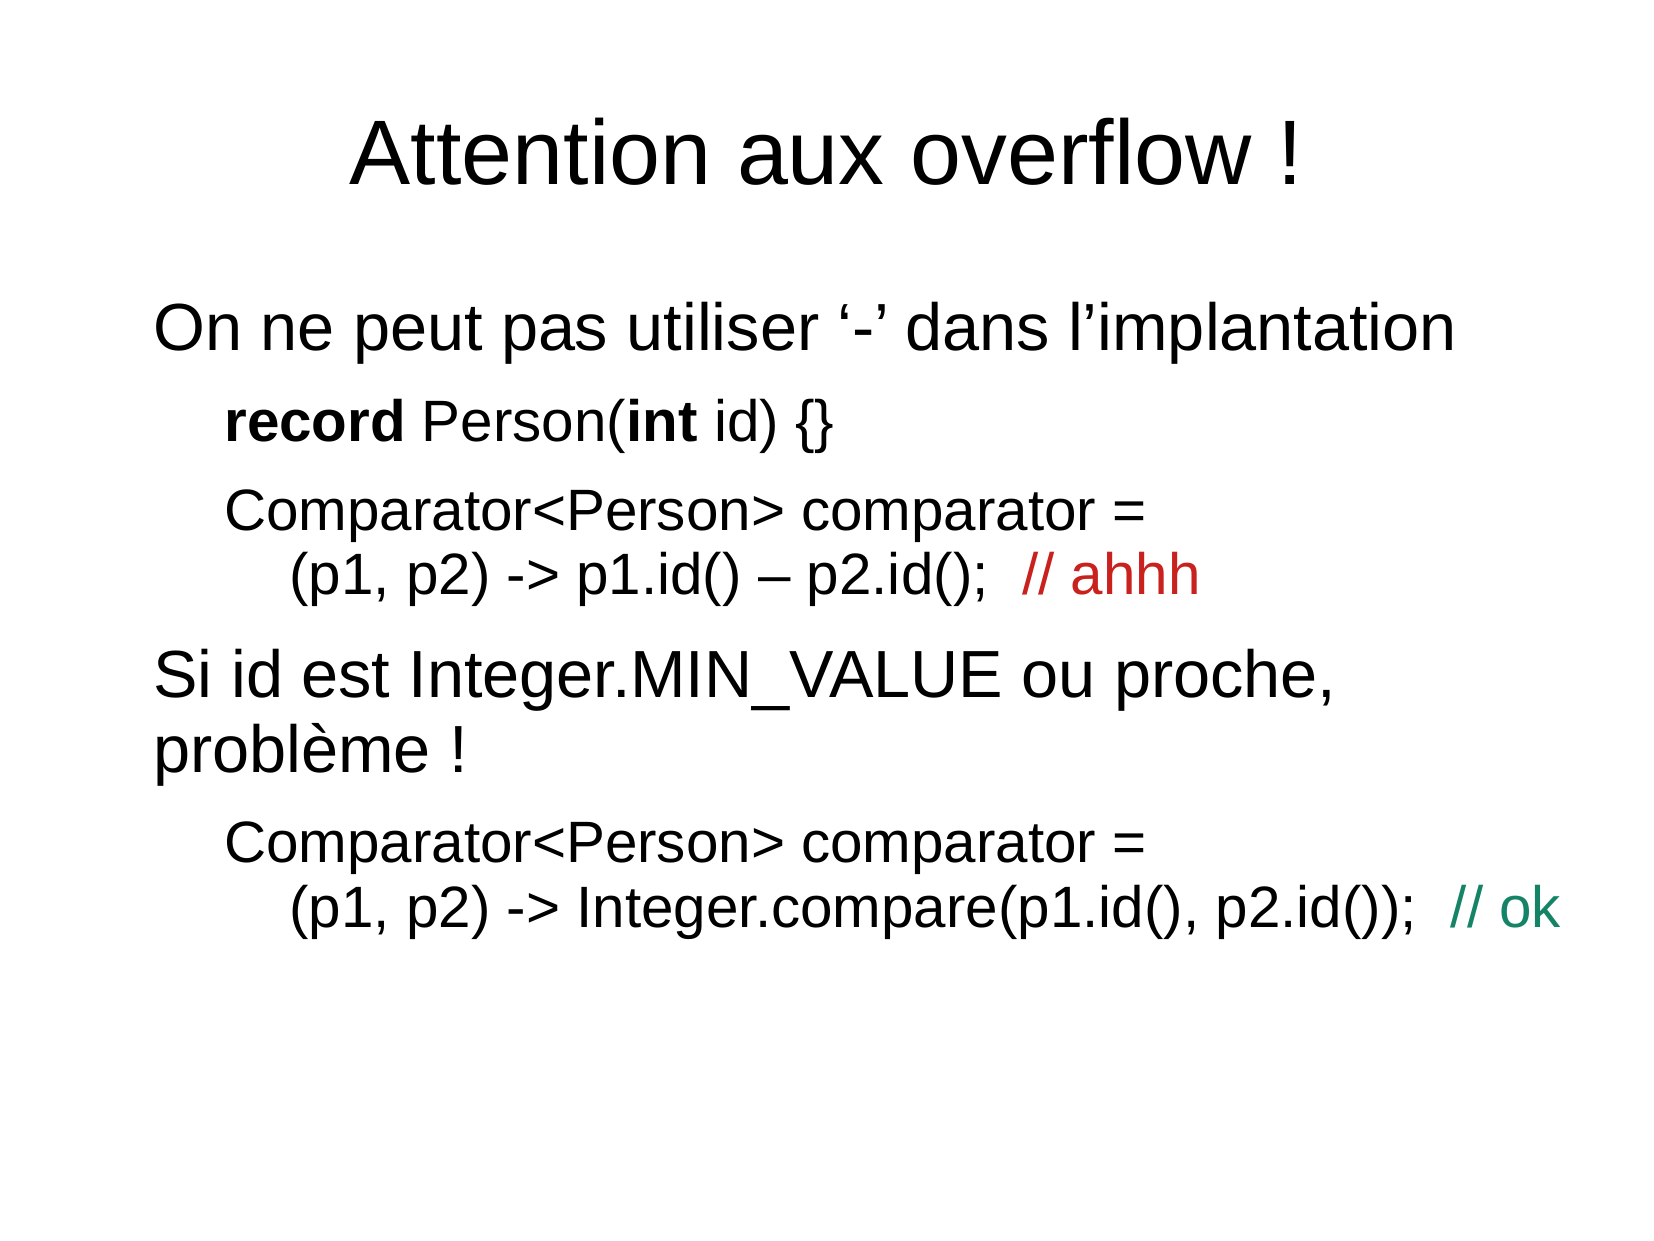

# Attention aux overflow !
On ne peut pas utiliser ‘-’ dans l’implantation
record Person(int id) {}
Comparator<Person> comparator =
 (p1, p2) -> p1.id() – p2.id(); // ahhh
Si id est Integer.MIN_VALUE ou proche, problème !
Comparator<Person> comparator =
 (p1, p2) -> Integer.compare(p1.id(), p2.id()); // ok